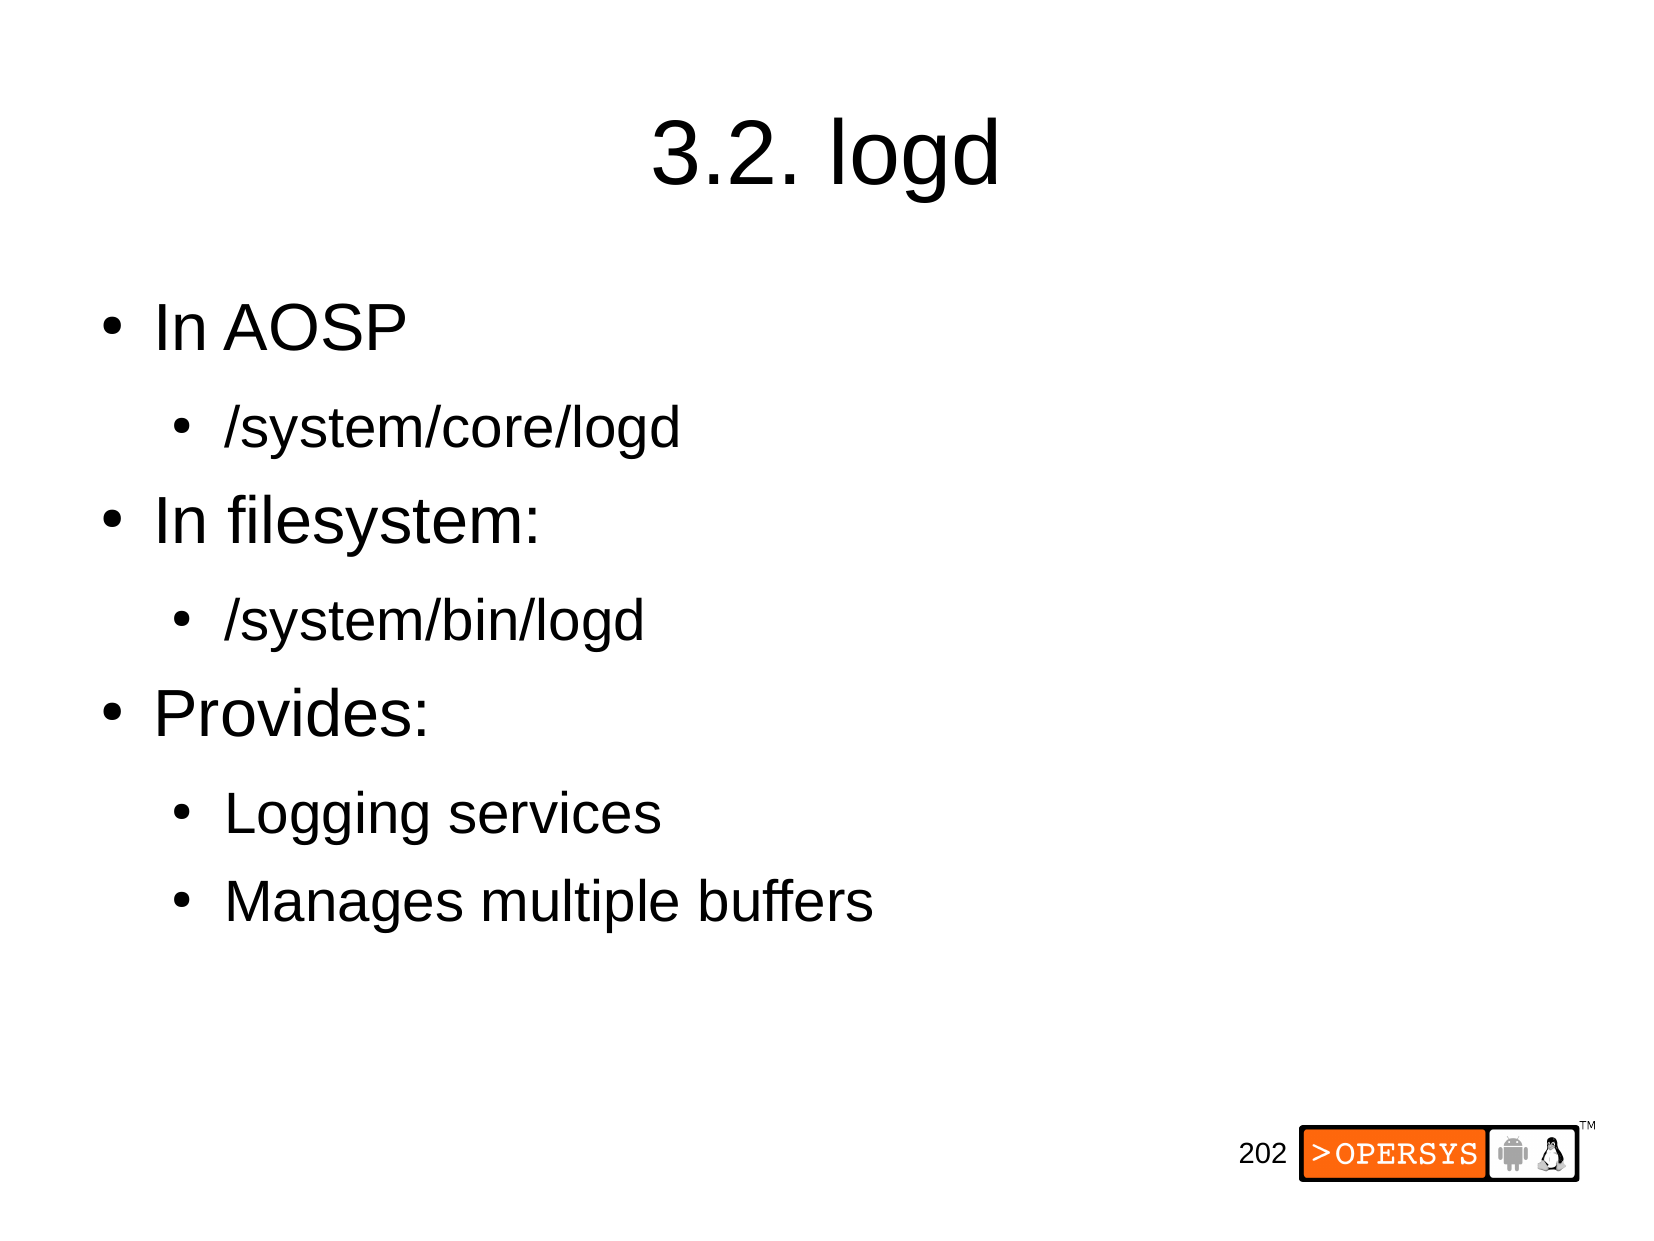

# 3.2. logd
In AOSP
/system/core/logd
In filesystem:
/system/bin/logd
Provides:
Logging services
Manages multiple buffers